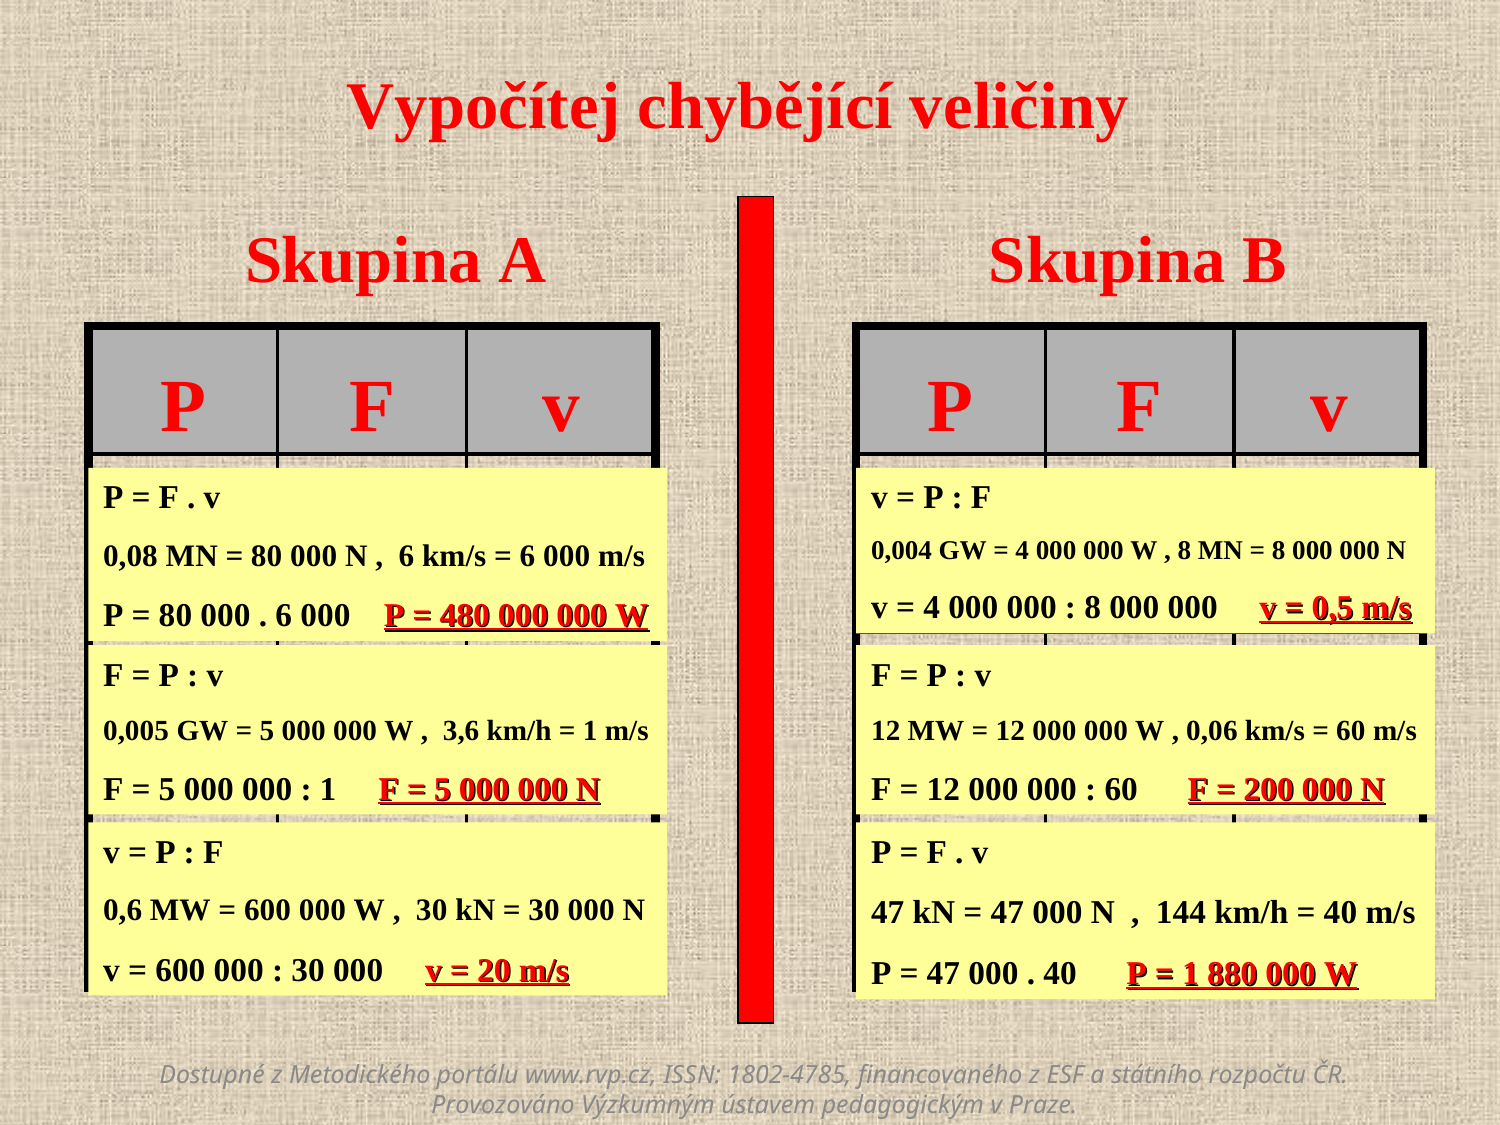

Vypočítej chybějící veličiny
Skupina A
Skupina B
| P | F | v |
| --- | --- | --- |
| ? | 0,08 MN | 6 km/s |
| 0,005 GW | ? | 3,6 km/h |
| 0,6 MW | 30 kN | ? |
| P | F | v |
| --- | --- | --- |
| 0,004 GW | 8 MN | ? |
| 12 MW | ? | 0,06 km/s |
| ? | 47 kN | 144 km/h |
P = F . v
0,08 MN = 80 000 N , 6 km/s = 6 000 m/s
P = 80 000 . 6 000 P = 480 000 000 W
v = P : F
0,004 GW = 4 000 000 W , 8 MN = 8 000 000 N
v = 4 000 000 : 8 000 000 v = 0,5 m/s
F = P : v
0,005 GW = 5 000 000 W , 3,6 km/h = 1 m/s
F = 5 000 000 : 1 F = 5 000 000 N
F = P : v
12 MW = 12 000 000 W , 0,06 km/s = 60 m/s
F = 12 000 000 : 60 F = 200 000 N
v = P : F
0,6 MW = 600 000 W , 30 kN = 30 000 N
v = 600 000 : 30 000 v = 20 m/s
P = F . v
47 kN = 47 000 N , 144 km/h = 40 m/s
P = 47 000 . 40 P = 1 880 000 W